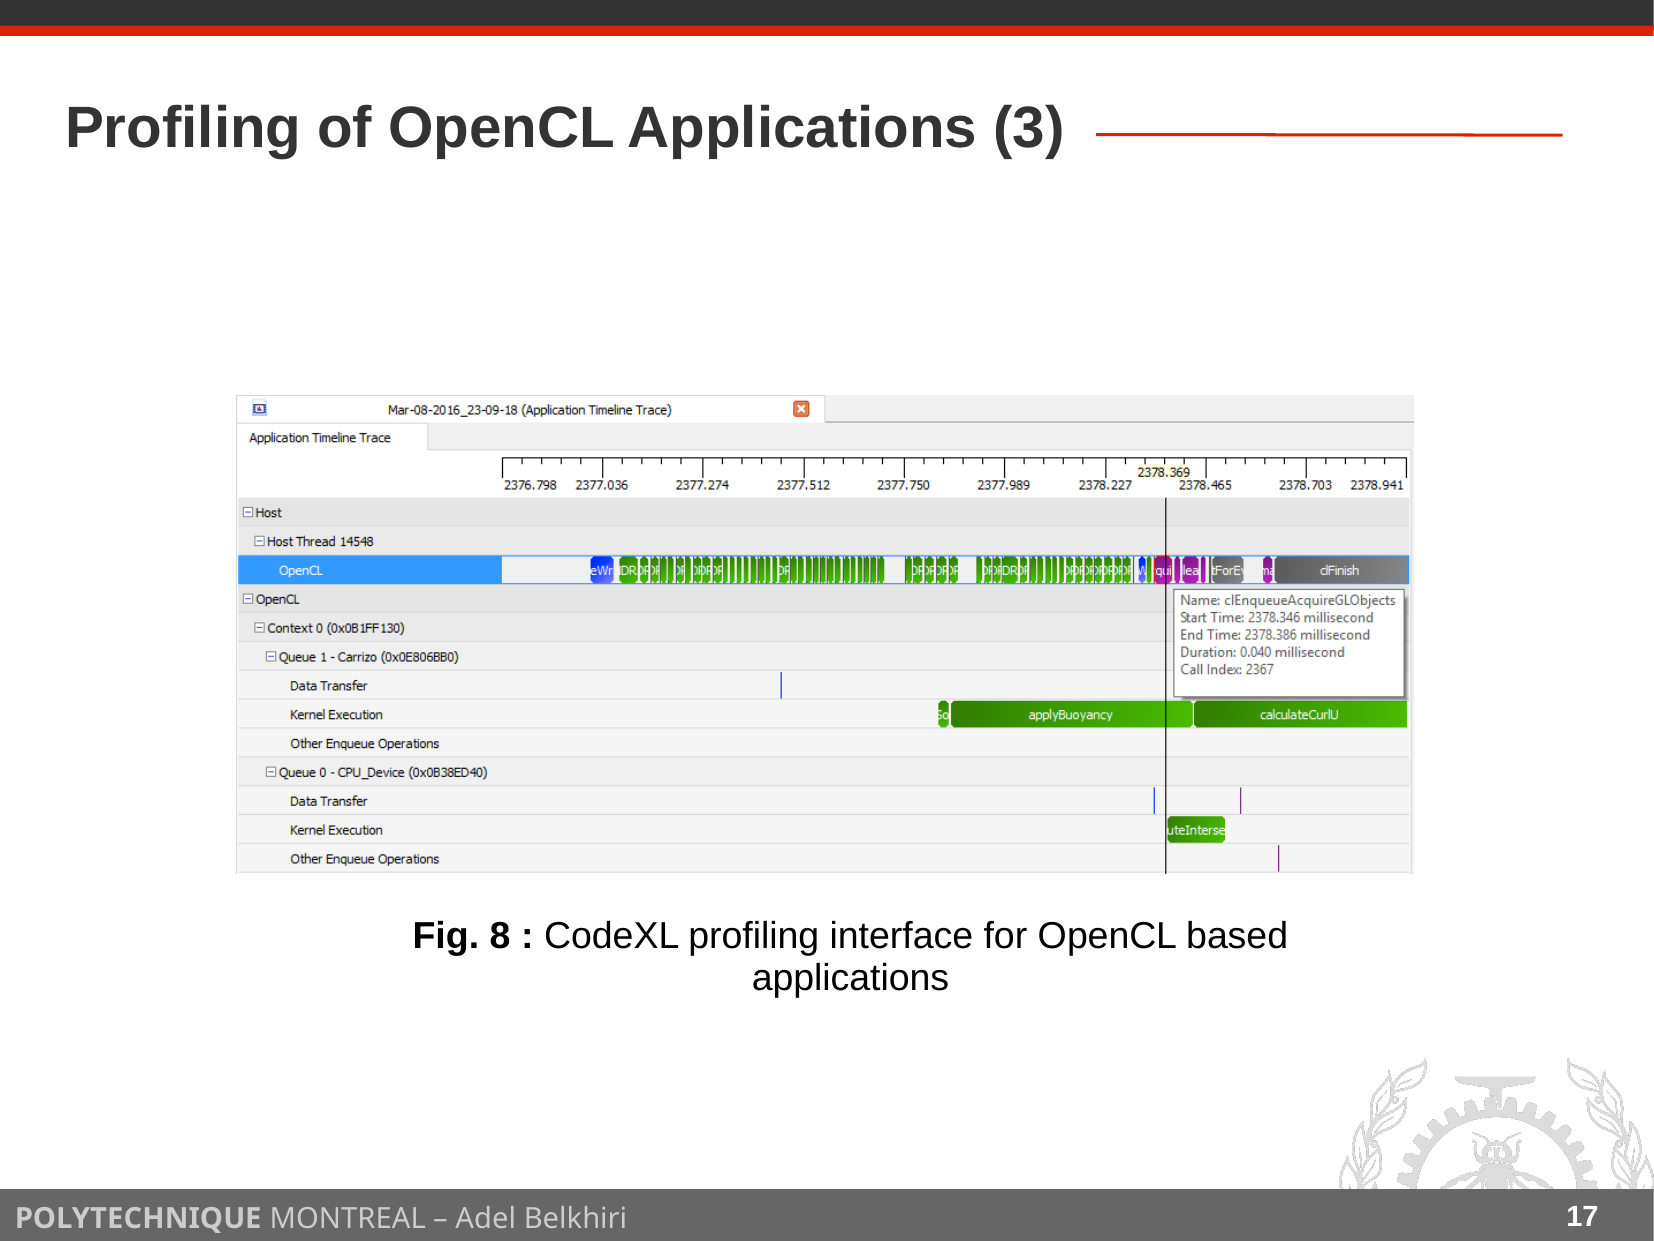

Profiling of OpenCL Applications (3)
Fig. 8 : CodeXL profiling interface for OpenCL based applications
POLYTECHNIQUE MONTREAL – Adel Belkhiri
17